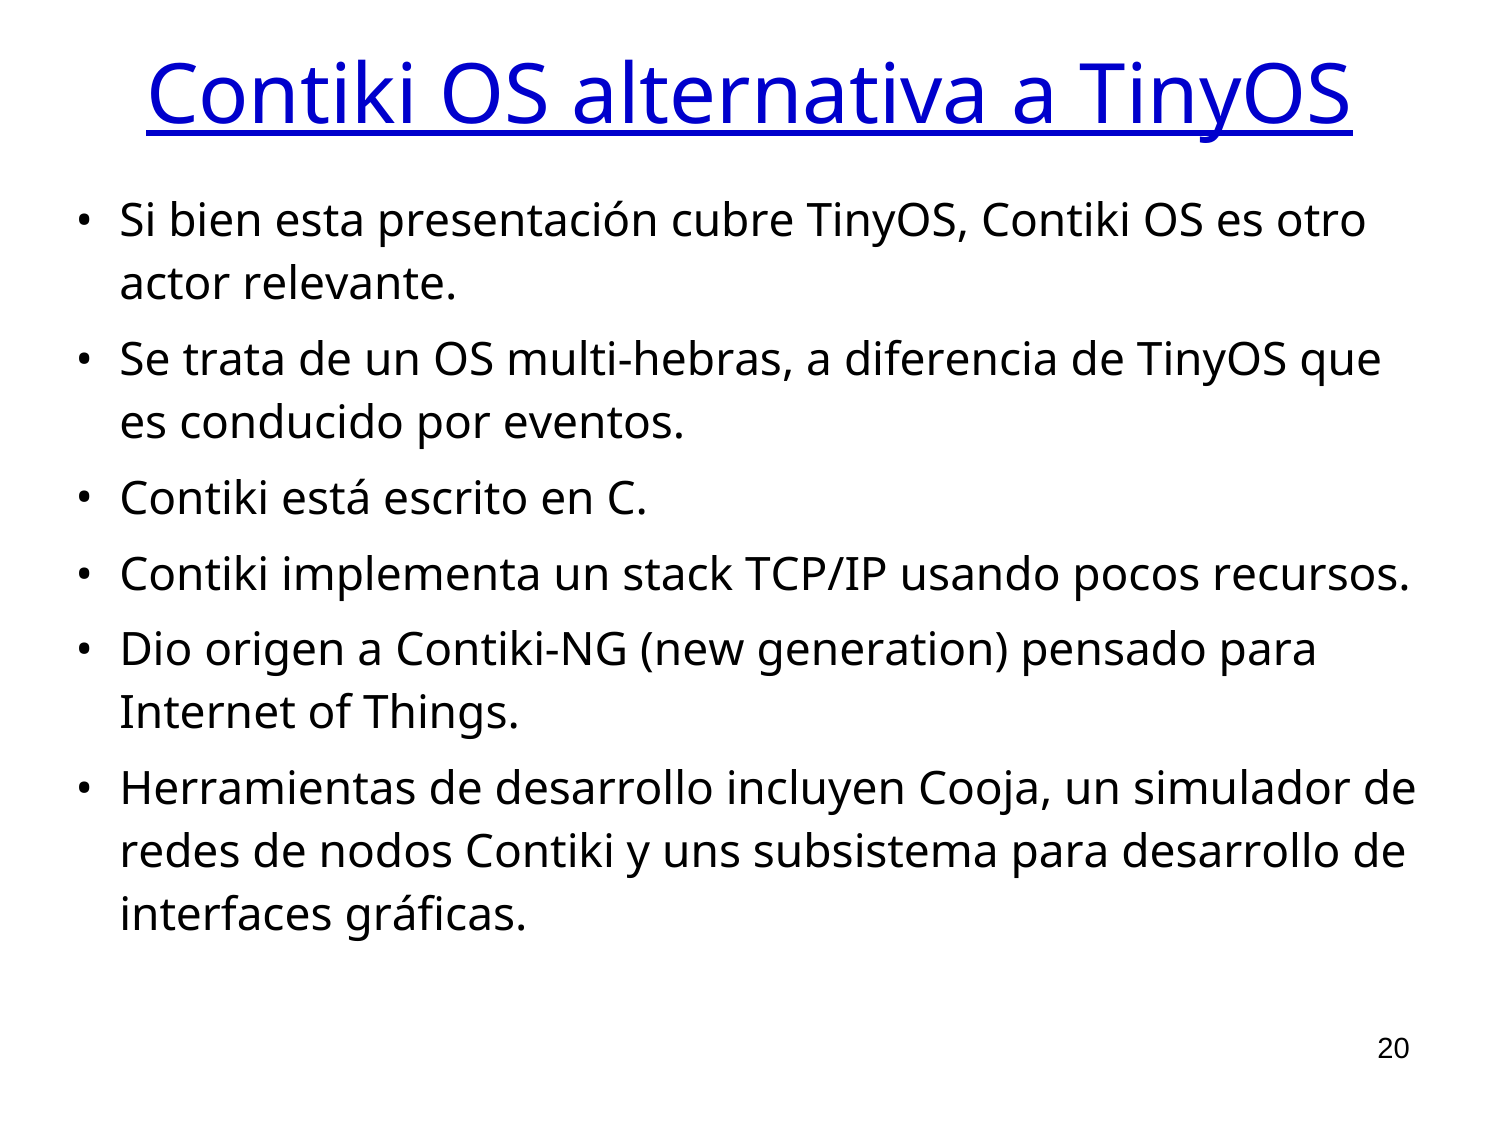

# Contiki OS alternativa a TinyOS
Si bien esta presentación cubre TinyOS, Contiki OS es otro actor relevante.
Se trata de un OS multi-hebras, a diferencia de TinyOS que es conducido por eventos.
Contiki está escrito en C.
Contiki implementa un stack TCP/IP usando pocos recursos.
Dio origen a Contiki-NG (new generation) pensado para Internet of Things.
Herramientas de desarrollo incluyen Cooja, un simulador de redes de nodos Contiki y uns subsistema para desarrollo de interfaces gráficas.
20